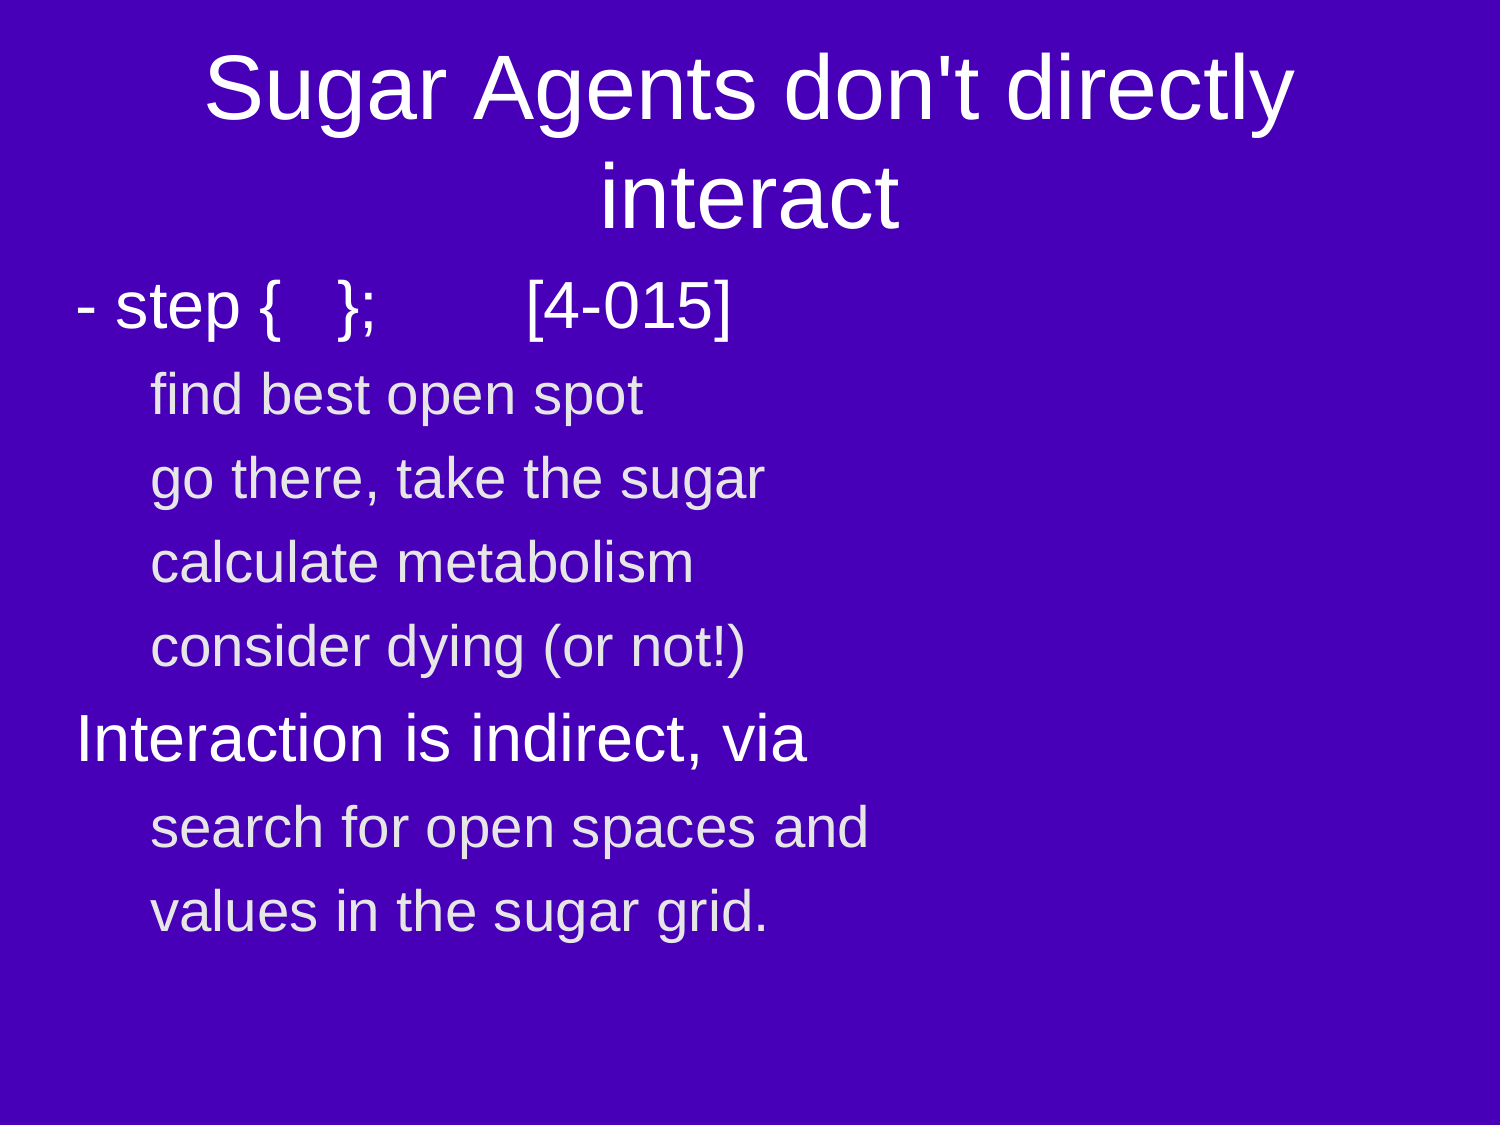

# Sugar Agents don't directly interact
- step { }; [4-015]
find best open spot
go there, take the sugar
calculate metabolism
consider dying (or not!)
Interaction is indirect, via
search for open spaces and
values in the sugar grid.